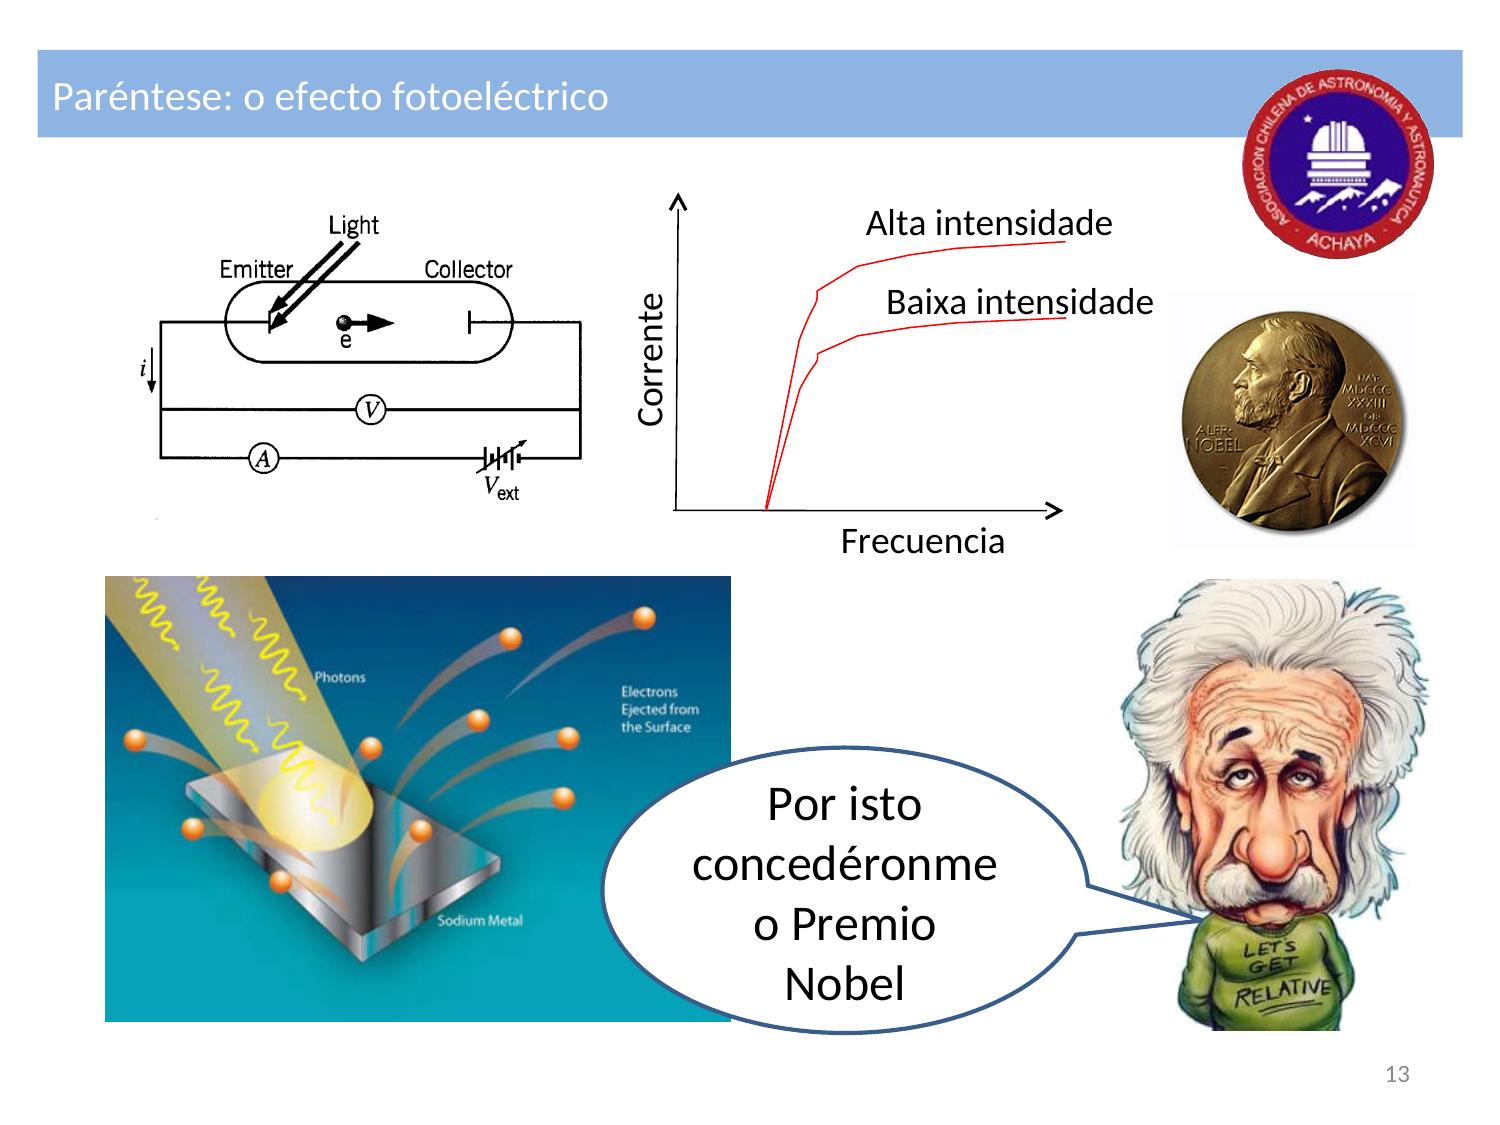

Paréntese: o efecto fotoeléctrico
Alta intensidade
Baixa intensidade
Corrente
Frecuencia
Por isto concedéronme o Premio Nobel